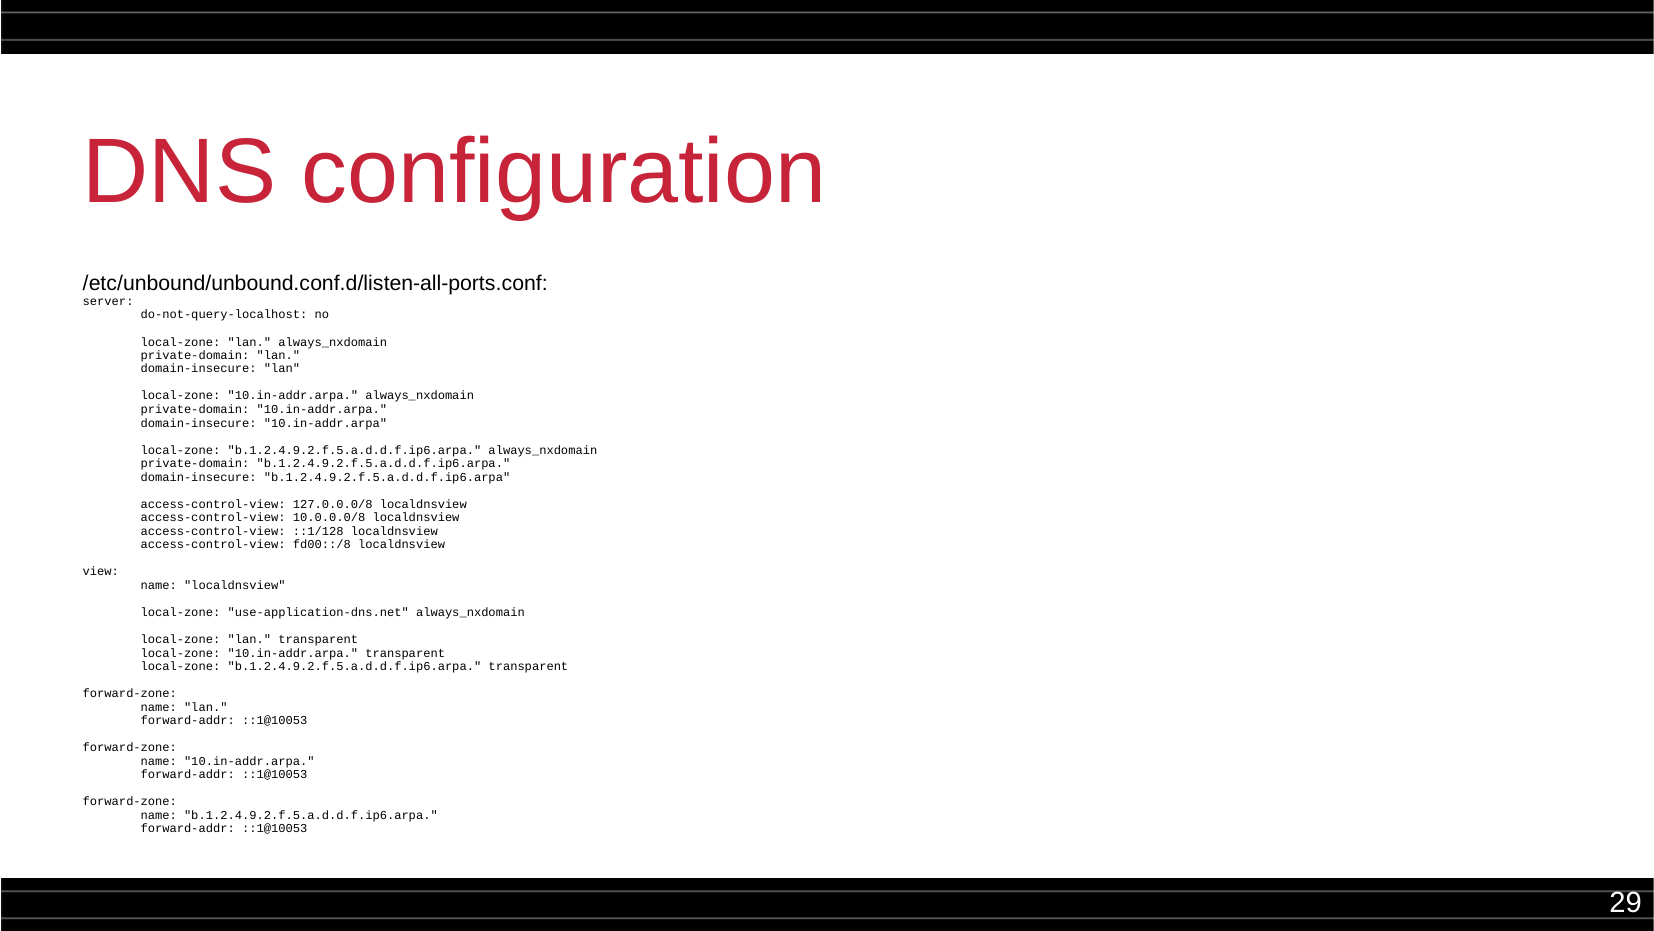

# DNS configuration
/etc/unbound/unbound.conf.d/listen-all-ports.conf:
server:
 do-not-query-localhost: no
 local-zone: "lan." always_nxdomain
 private-domain: "lan."
 domain-insecure: "lan"
 local-zone: "10.in-addr.arpa." always_nxdomain
 private-domain: "10.in-addr.arpa."
 domain-insecure: "10.in-addr.arpa"
 local-zone: "b.1.2.4.9.2.f.5.a.d.d.f.ip6.arpa." always_nxdomain
 private-domain: "b.1.2.4.9.2.f.5.a.d.d.f.ip6.arpa."
 domain-insecure: "b.1.2.4.9.2.f.5.a.d.d.f.ip6.arpa"
 access-control-view: 127.0.0.0/8 localdnsview
 access-control-view: 10.0.0.0/8 localdnsview
 access-control-view: ::1/128 localdnsview
 access-control-view: fd00::/8 localdnsview
view:
 name: "localdnsview"
 local-zone: "use-application-dns.net" always_nxdomain
 local-zone: "lan." transparent
 local-zone: "10.in-addr.arpa." transparent
 local-zone: "b.1.2.4.9.2.f.5.a.d.d.f.ip6.arpa." transparent
forward-zone:
 name: "lan."
 forward-addr: ::1@10053
forward-zone:
 name: "10.in-addr.arpa."
 forward-addr: ::1@10053
forward-zone:
 name: "b.1.2.4.9.2.f.5.a.d.d.f.ip6.arpa."
 forward-addr: ::1@10053